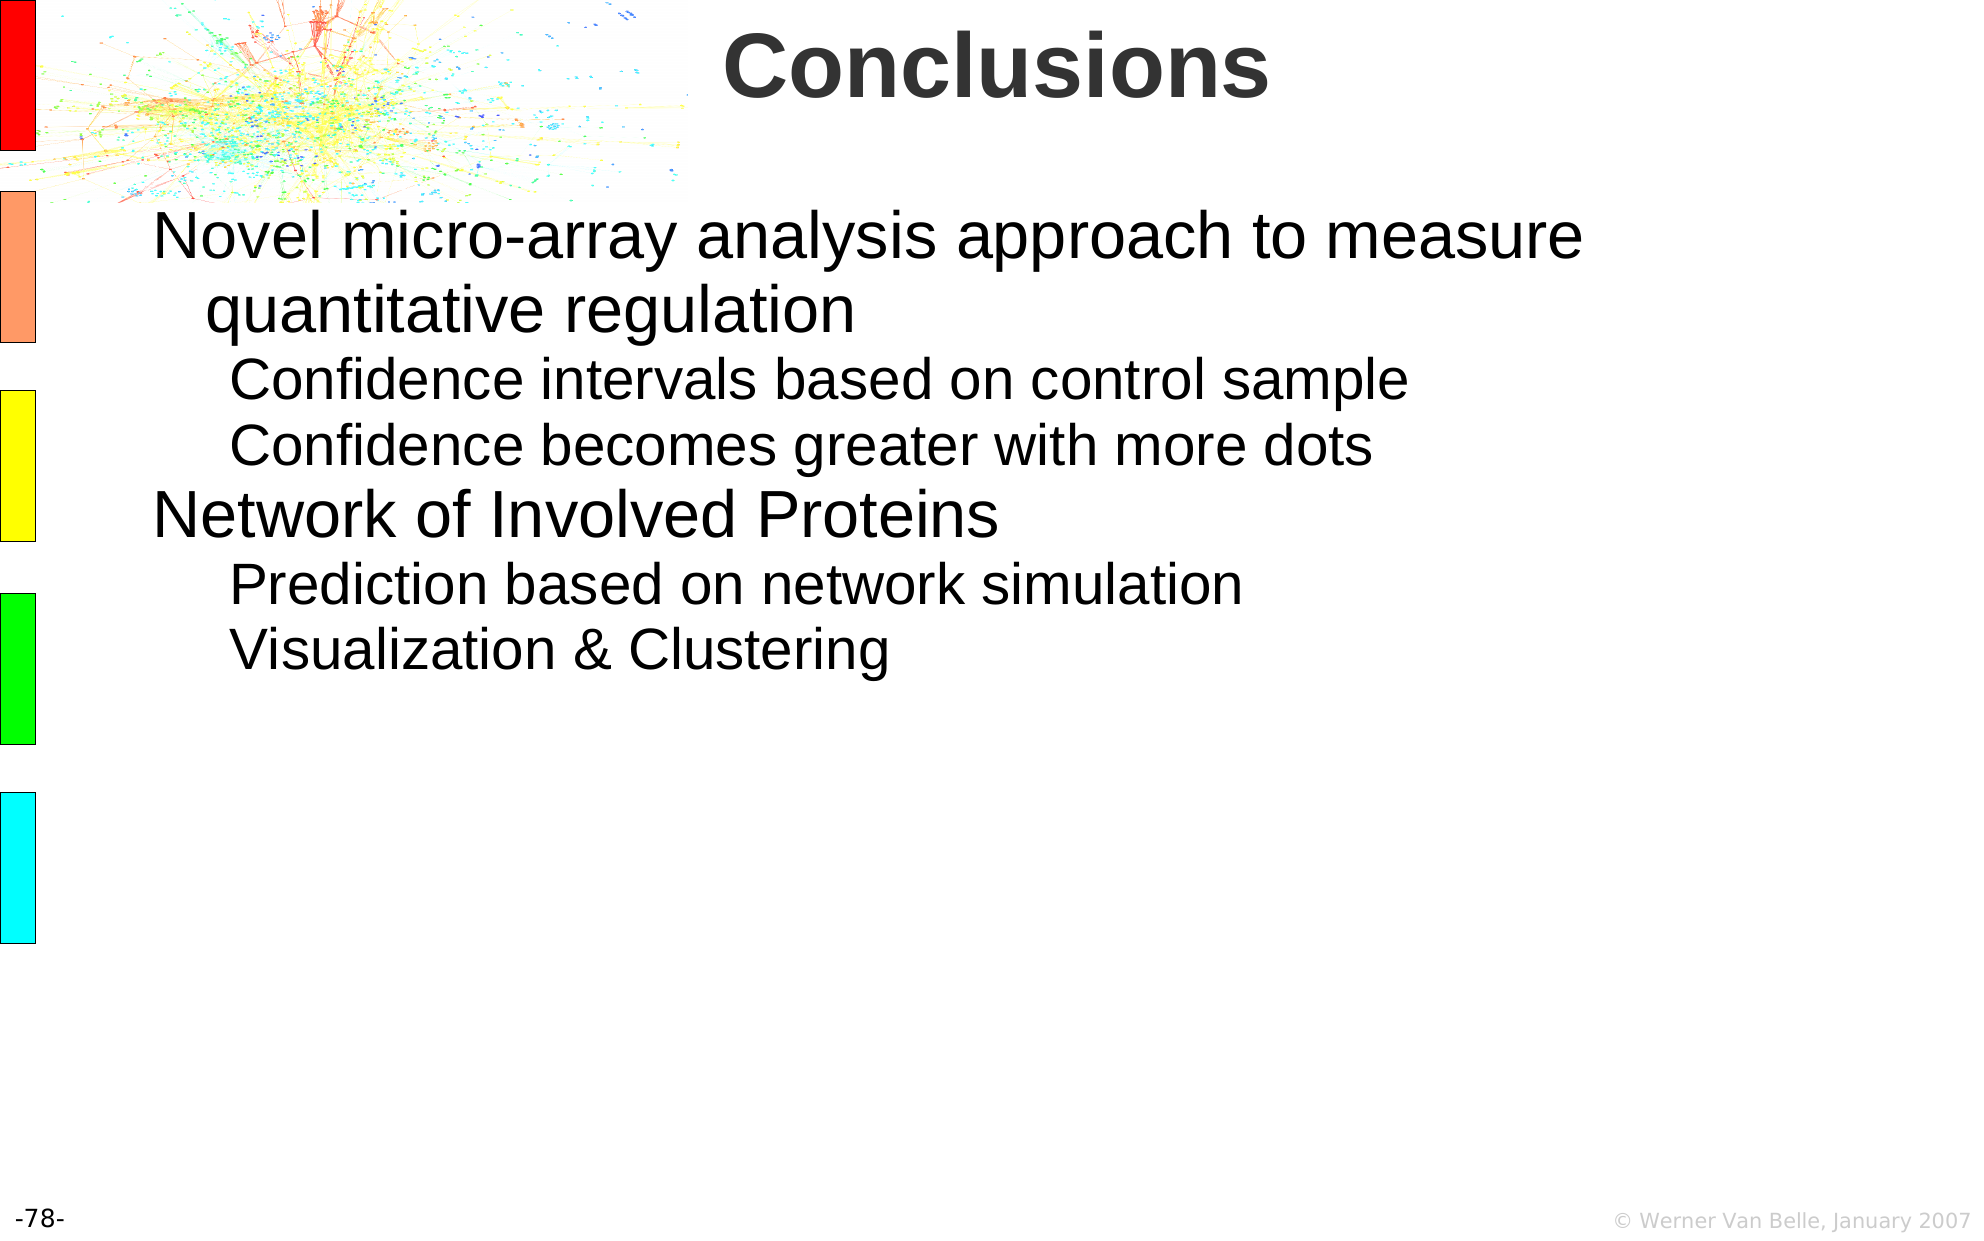

# Conclusions
Novel micro-array analysis approach to measure quantitative regulation
Confidence intervals based on control sample
Confidence becomes greater with more dots
Network of Involved Proteins
Prediction based on network simulation
Visualization & Clustering